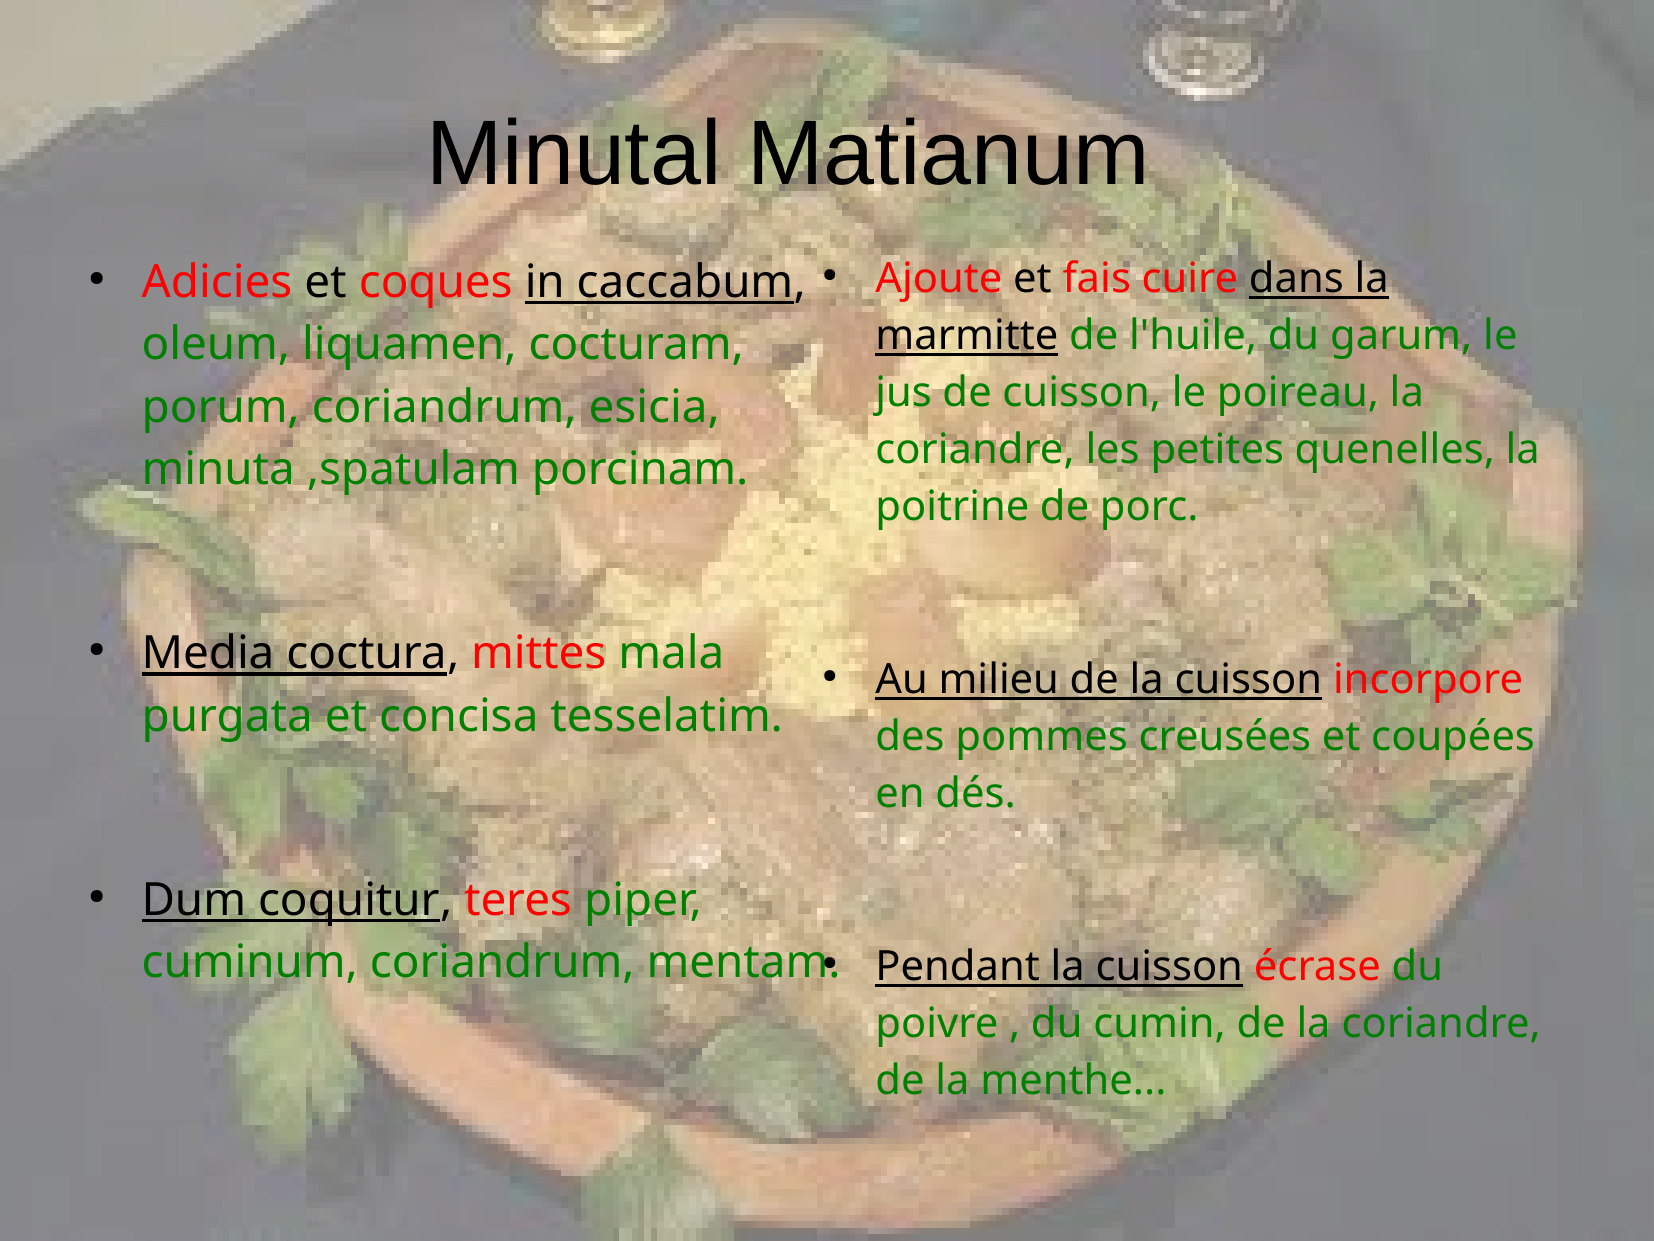

# Minutal Matianum
Adicies et coques in caccabum, oleum, liquamen, cocturam, porum, coriandrum, esicia, minuta ,spatulam porcinam.
Media coctura, mittes mala purgata et concisa tesselatim.
Dum coquitur, teres piper, cuminum, coriandrum, mentam.
Ajoute et fais cuire dans la marmitte de l'huile, du garum, le jus de cuisson, le poireau, la coriandre, les petites quenelles, la poitrine de porc.
Au milieu de la cuisson incorpore des pommes creusées et coupées en dés.
Pendant la cuisson écrase du poivre , du cumin, de la coriandre, de la menthe...